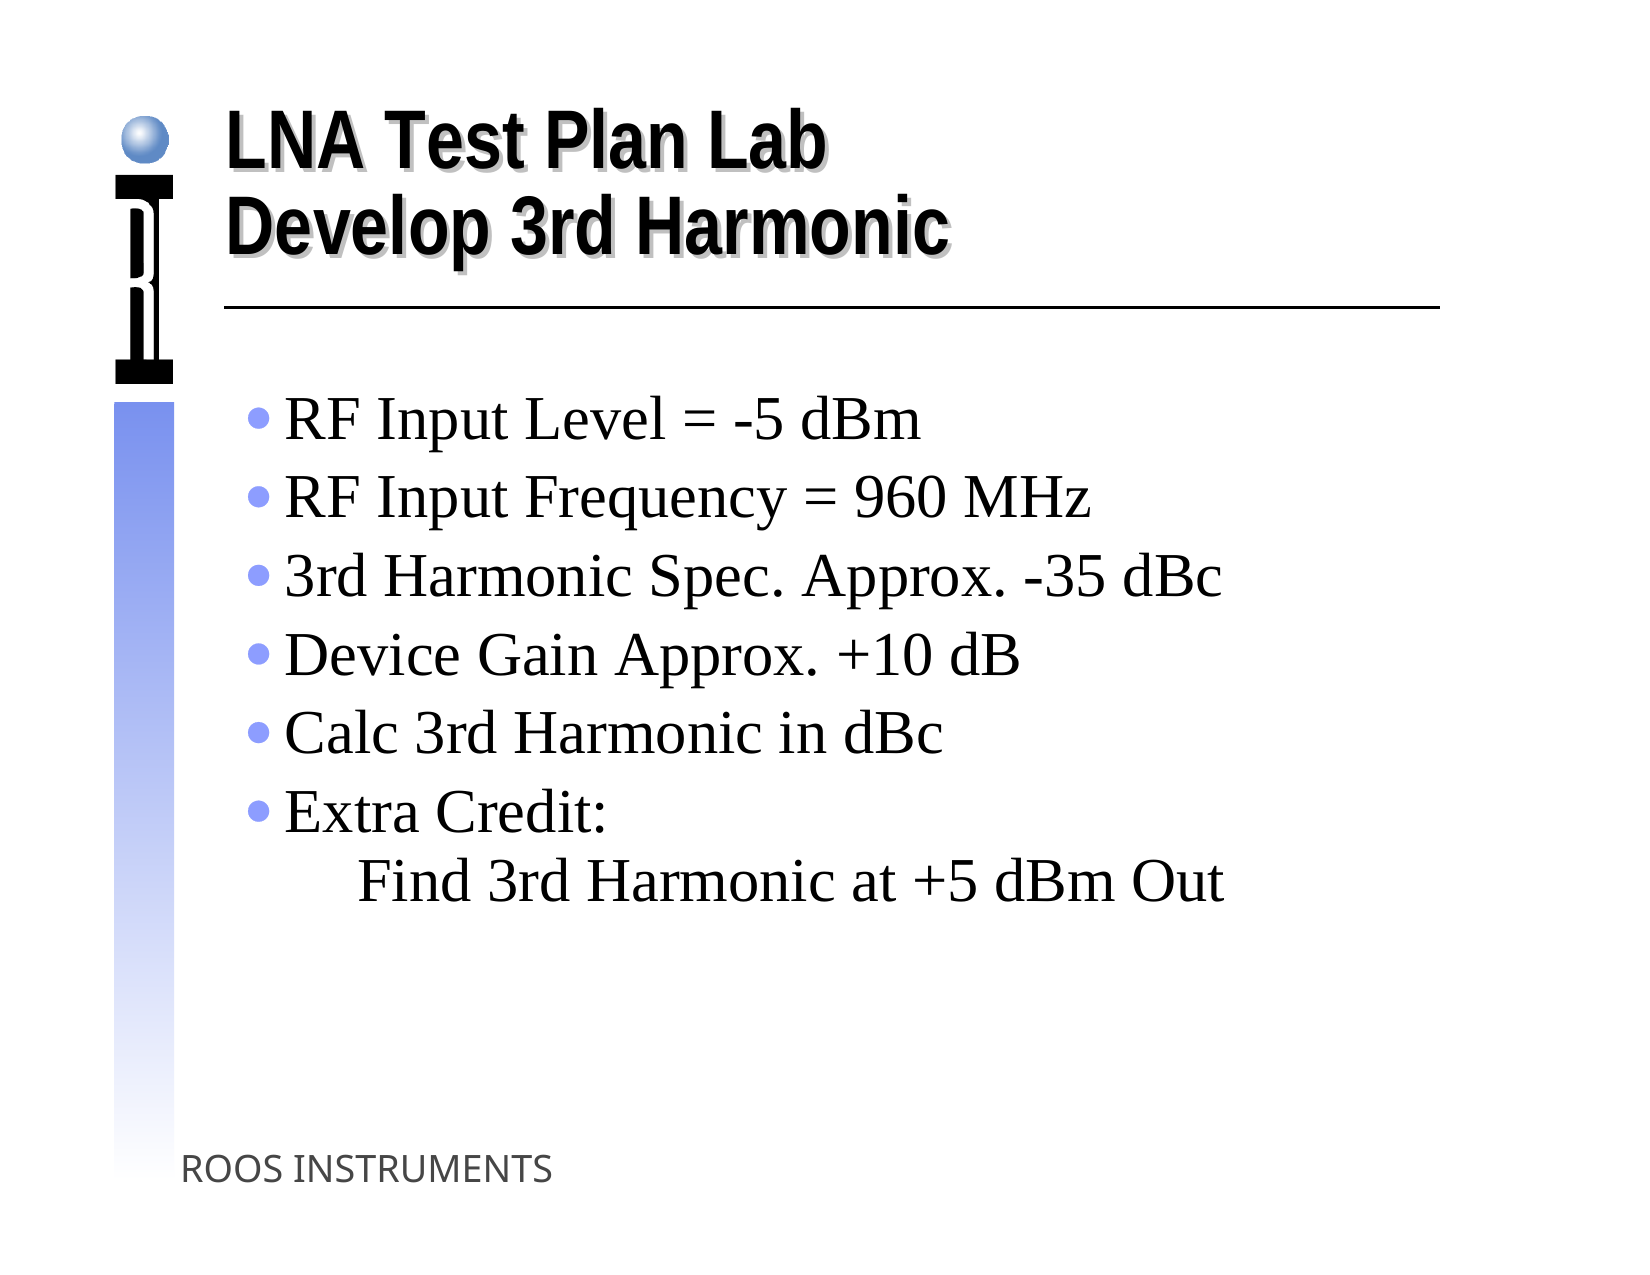

LNA Test Plan Lab
Develop 3rd Harmonic
RF Input Level = -5 dBm
RF Input Frequency = 960 MHz
3rd Harmonic Spec. Approx. -35 dBc
Device Gain Approx. +10 dB
Calc 3rd Harmonic in dBc
Extra Credit:
	Find 3rd Harmonic at +5 dBm Out